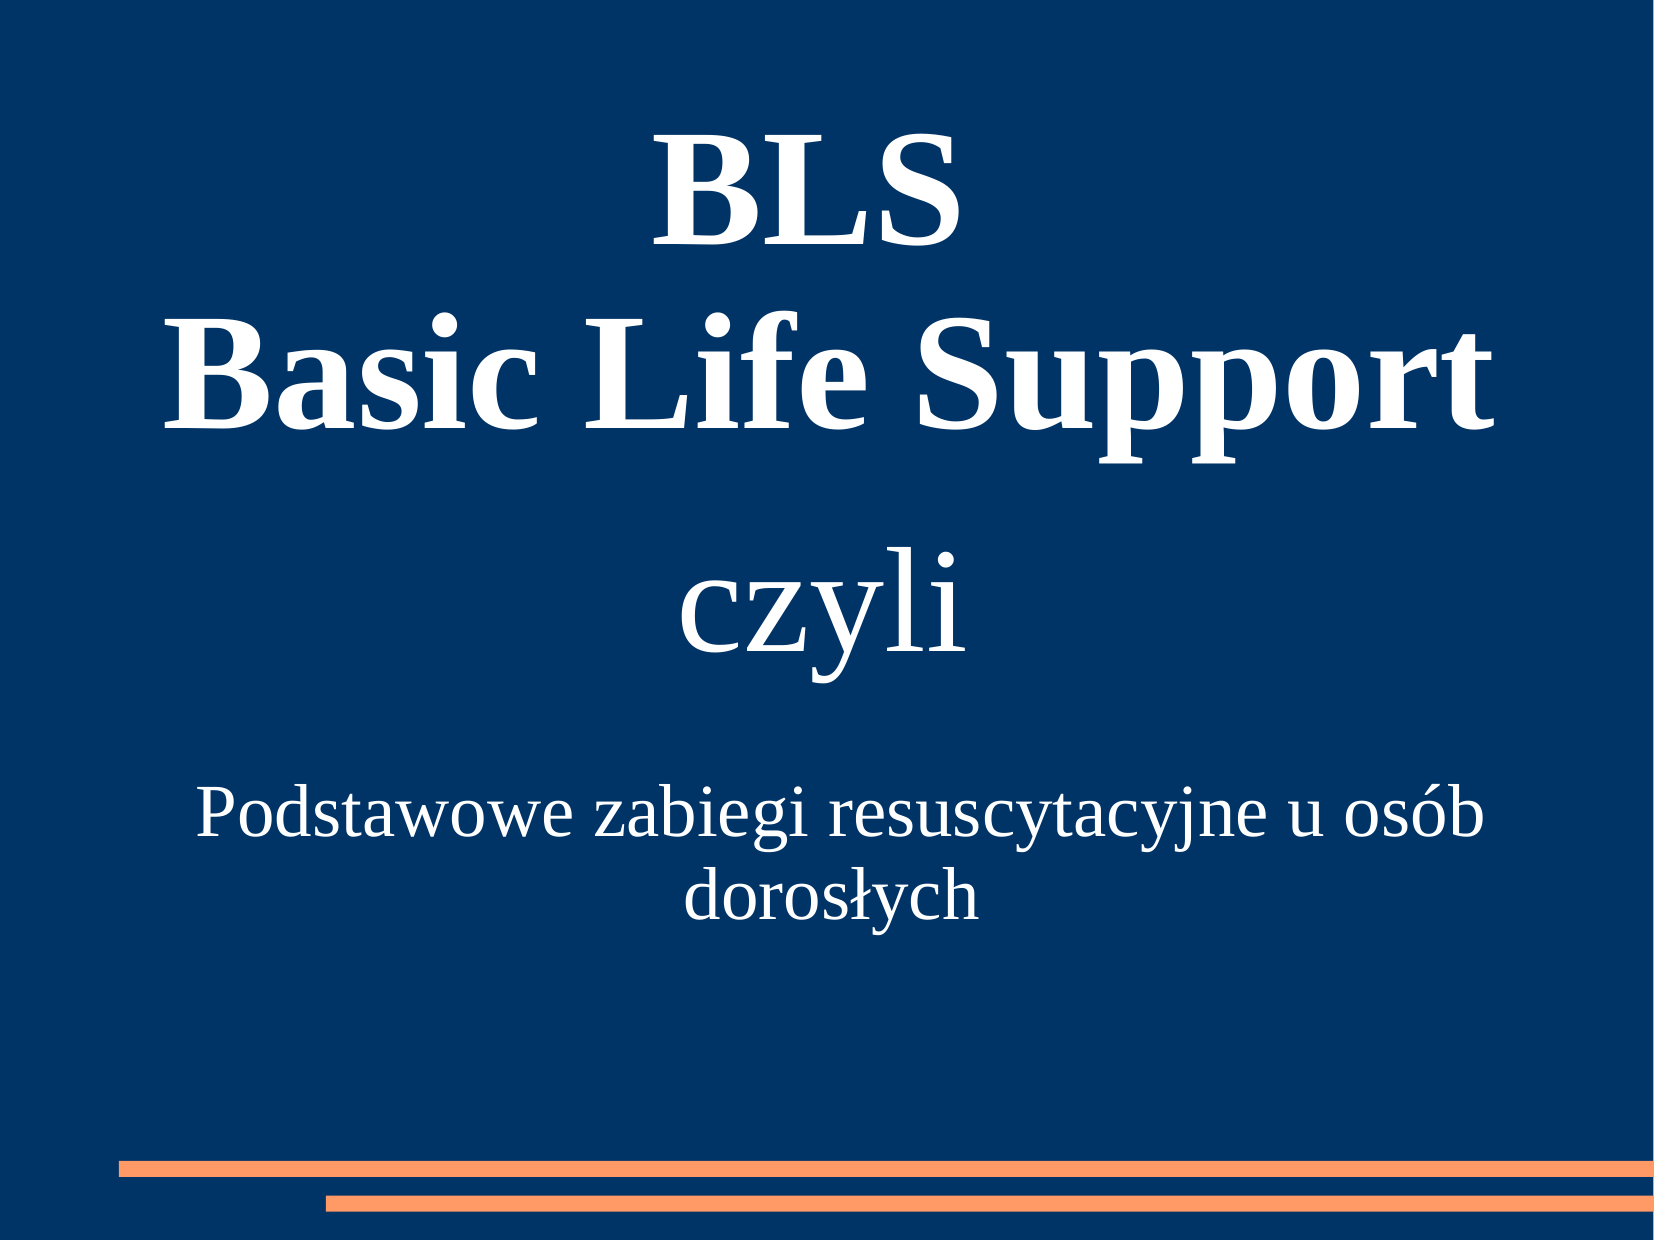

BLS
Basic Life Support
# czyli
Podstawowe zabiegi resuscytacyjne u osób dorosłych